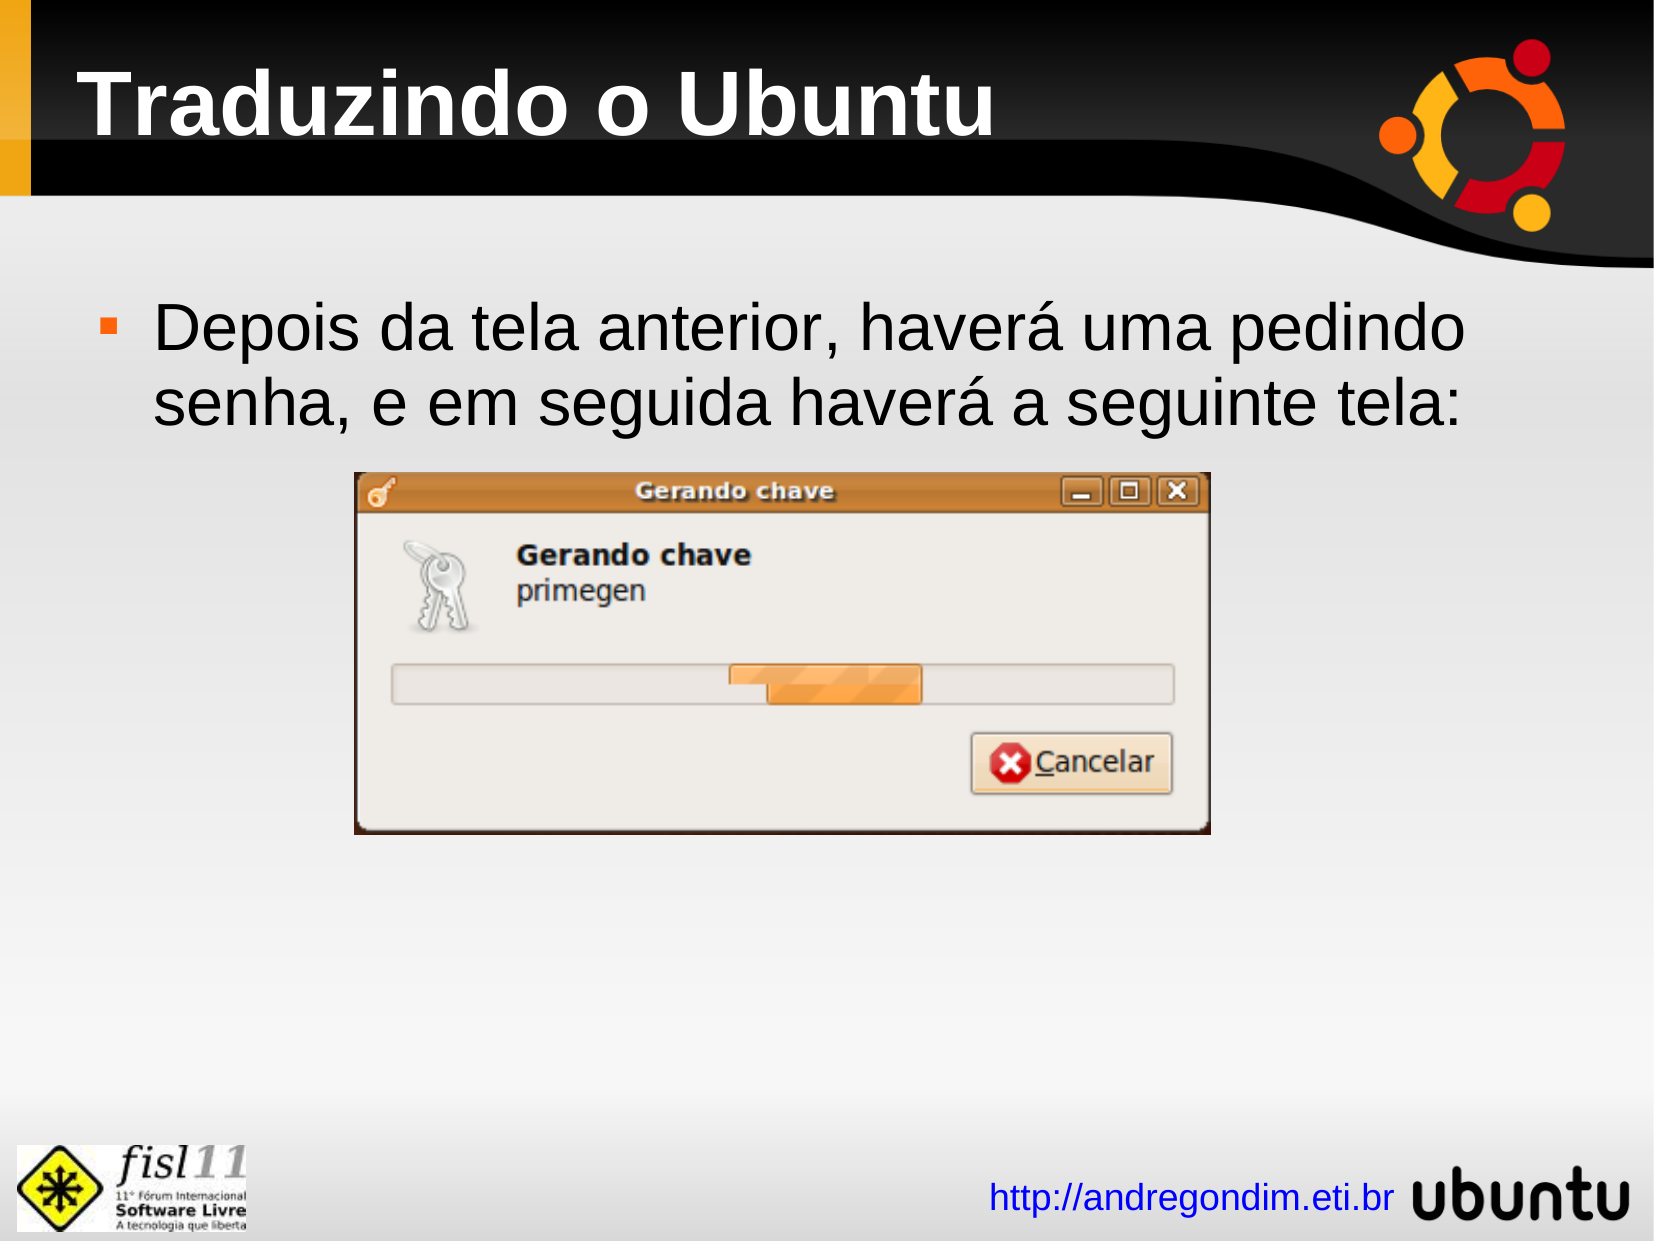

# Traduzindo o Ubuntu
Depois da tela anterior, haverá uma pedindo senha, e em seguida haverá a seguinte tela: